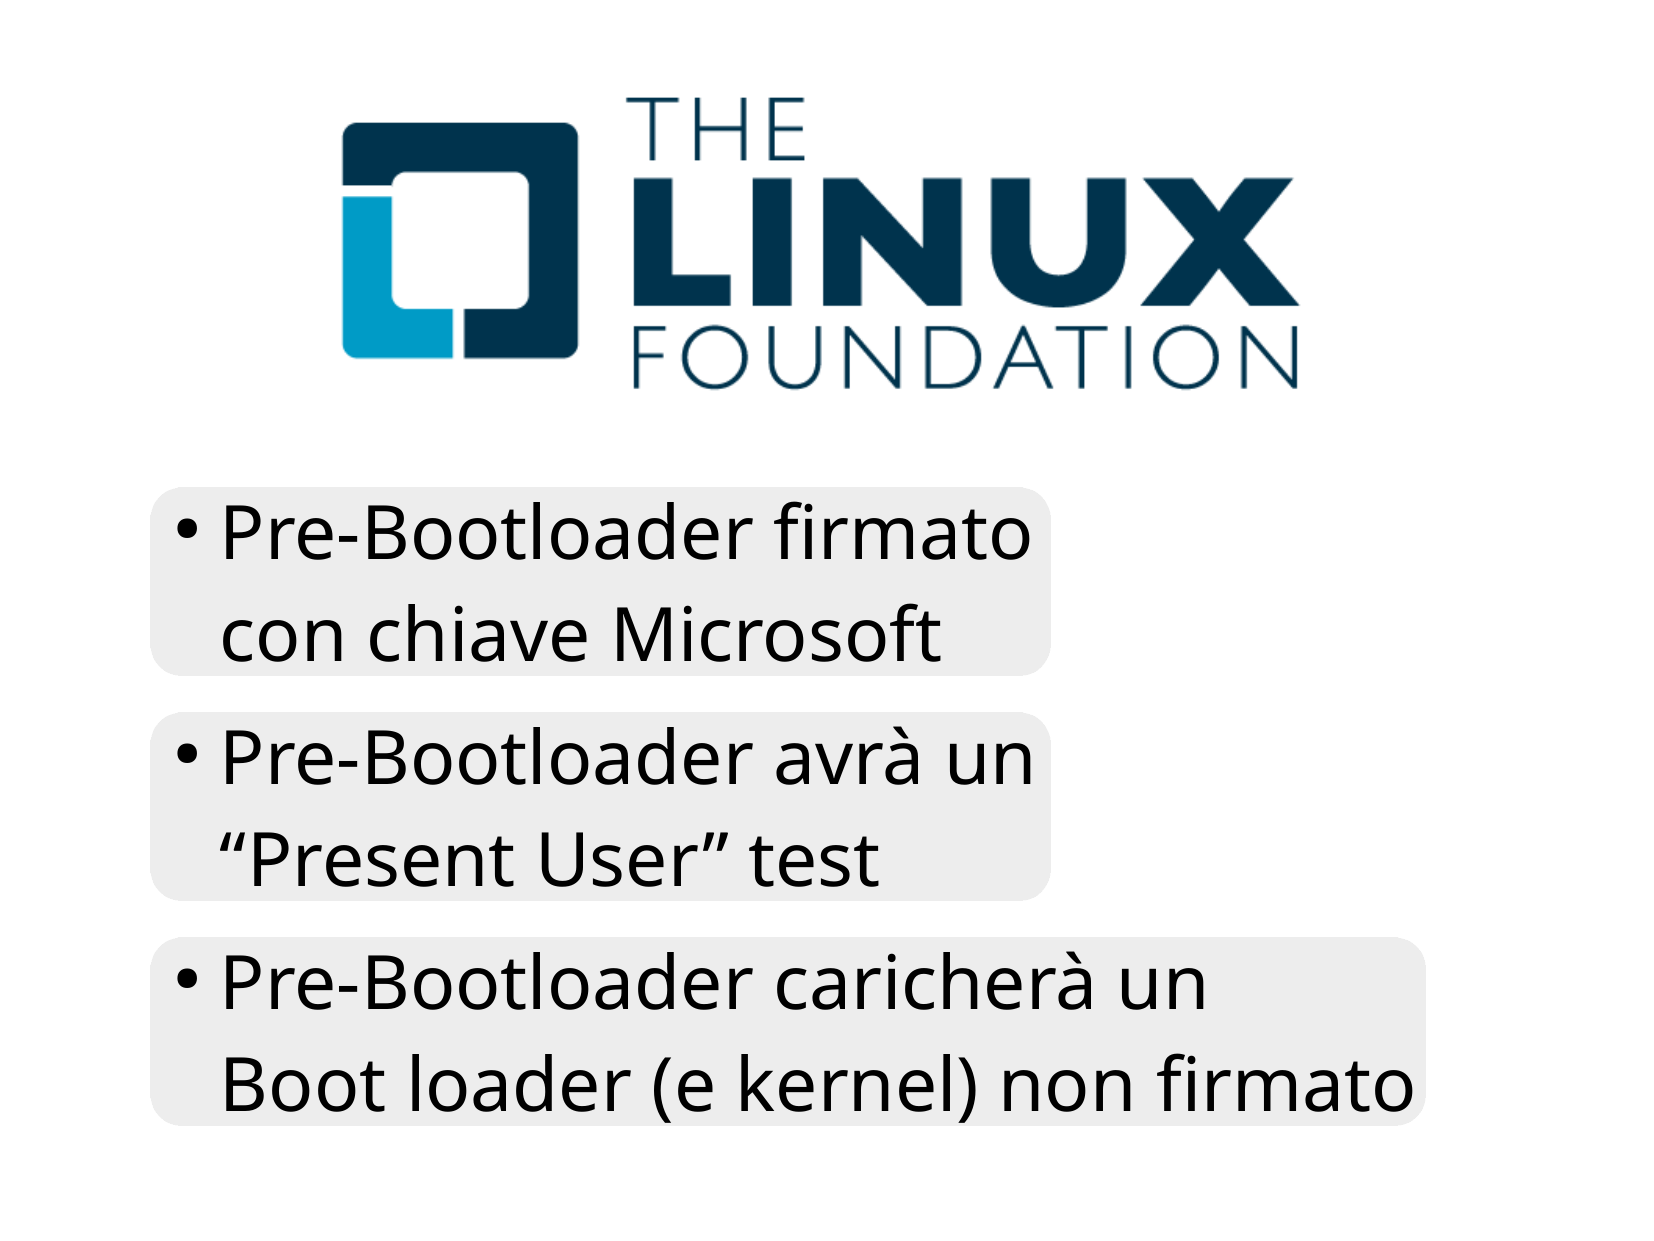

Pre-Bootloader firmato
 con chiave Microsoft
 Pre-Bootloader avrà un
 “Present User” test
 Pre-Bootloader caricherà un
 Boot loader (e kernel) non firmato